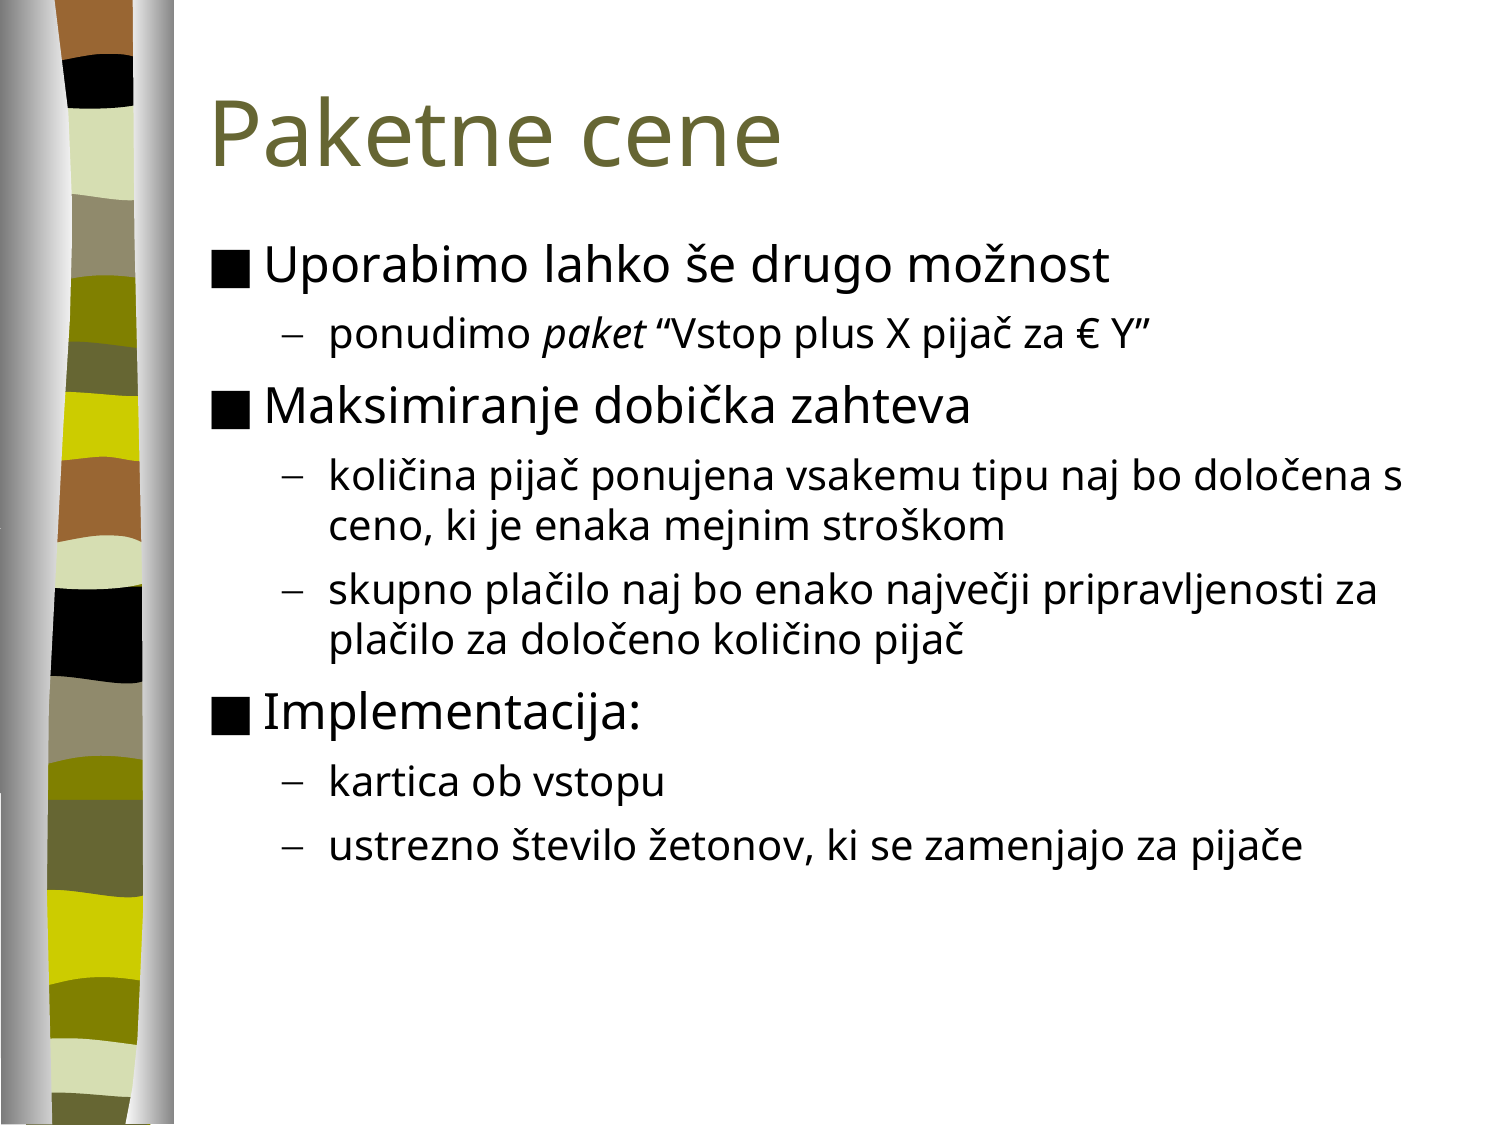

# Paketne cene
Uporabimo lahko še drugo možnost
ponudimo paket “Vstop plus X pijač za € Y”
Maksimiranje dobička zahteva
količina pijač ponujena vsakemu tipu naj bo določena s ceno, ki je enaka mejnim stroškom
skupno plačilo naj bo enako največji pripravljenosti za plačilo za določeno količino pijač
Implementacija:
kartica ob vstopu
ustrezno število žetonov, ki se zamenjajo za pijače